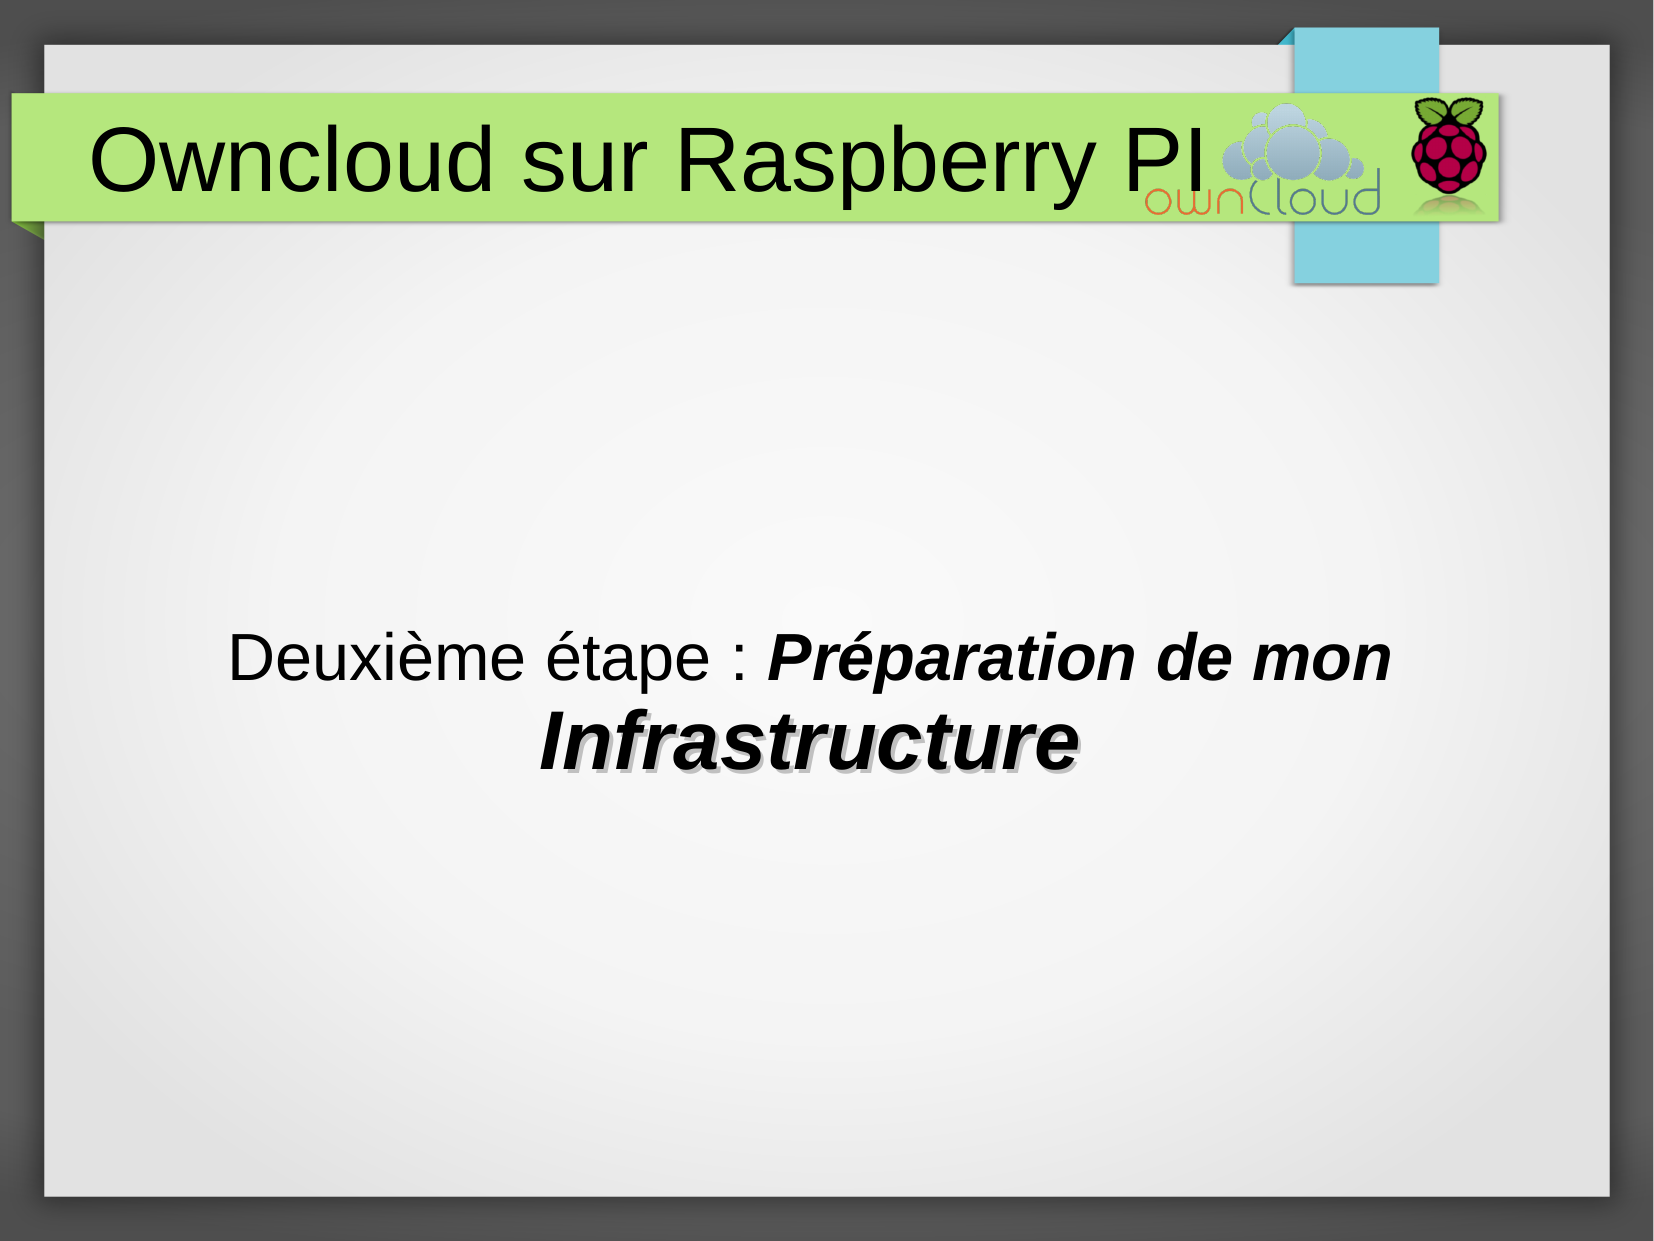

# Owncloud sur Raspberry PI
Deuxième étape : Préparation de mon Infrastructure